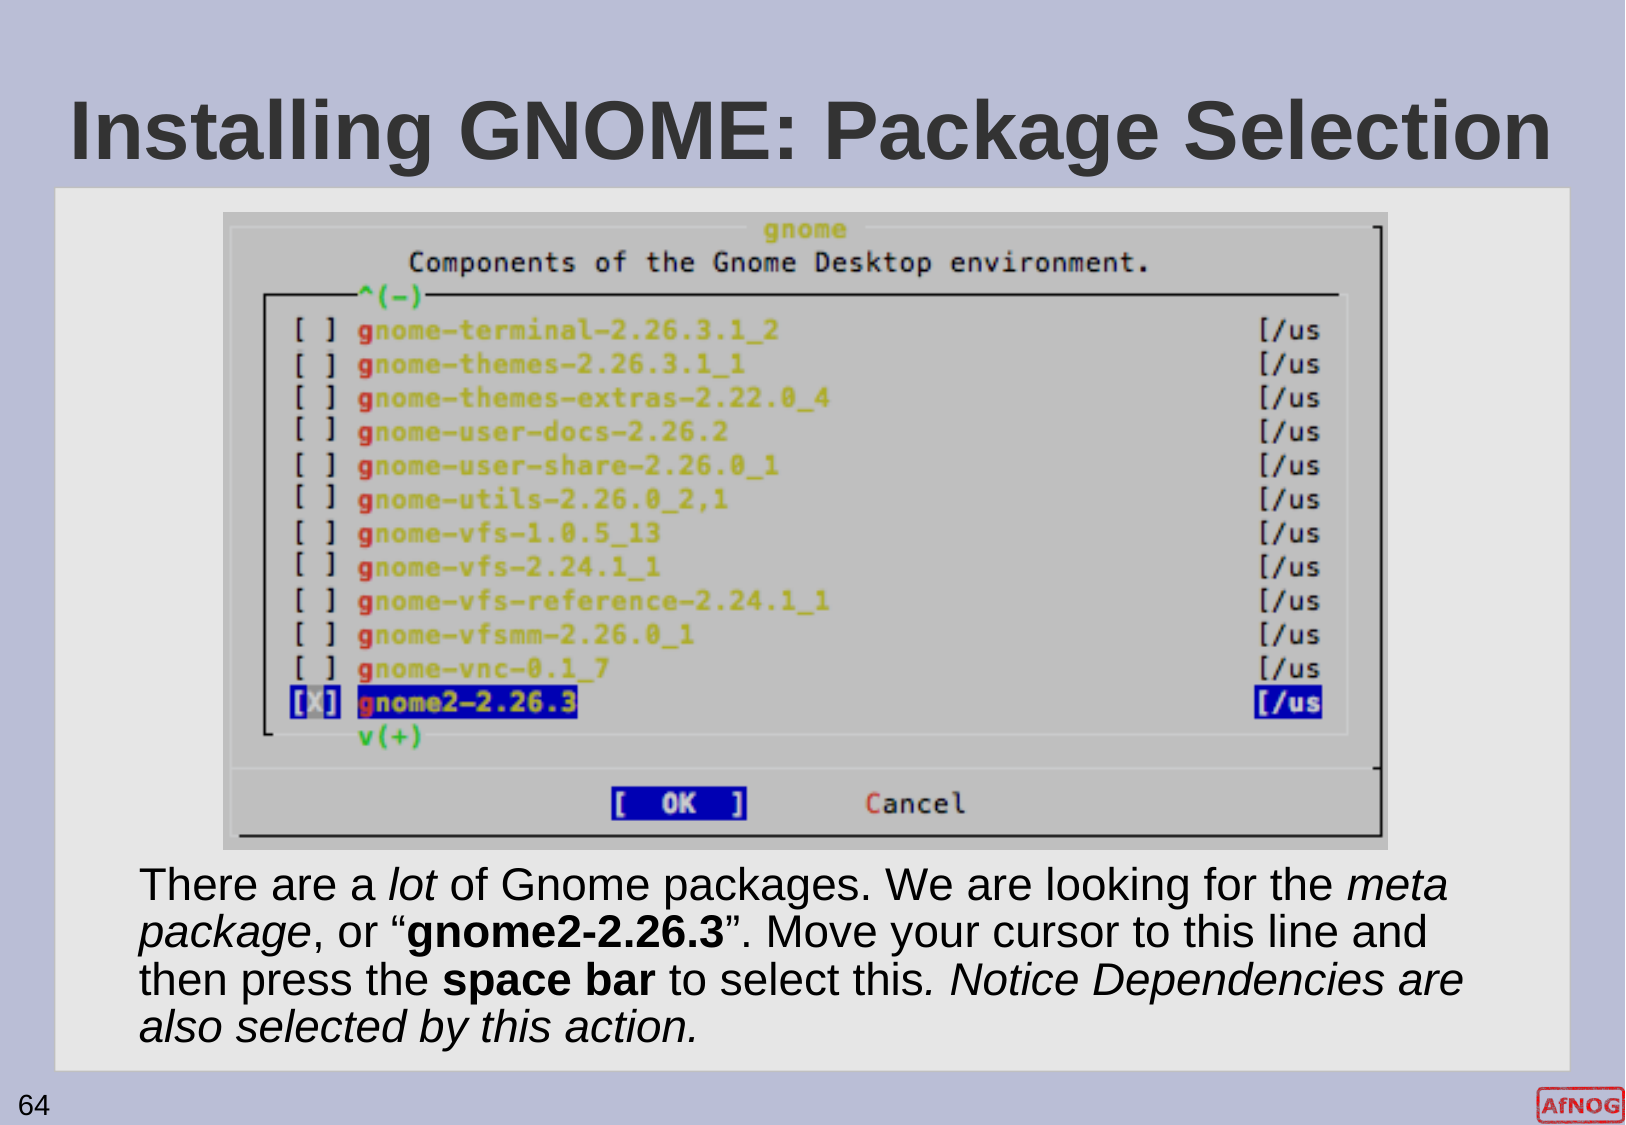

# Installing GNOME: Package Selection
There are a lot of Gnome packages. We are looking for the meta package, or “gnome2-2.26.3”. Move your cursor to this line and then press the space bar to select this. Notice Dependencies are also selected by this action.